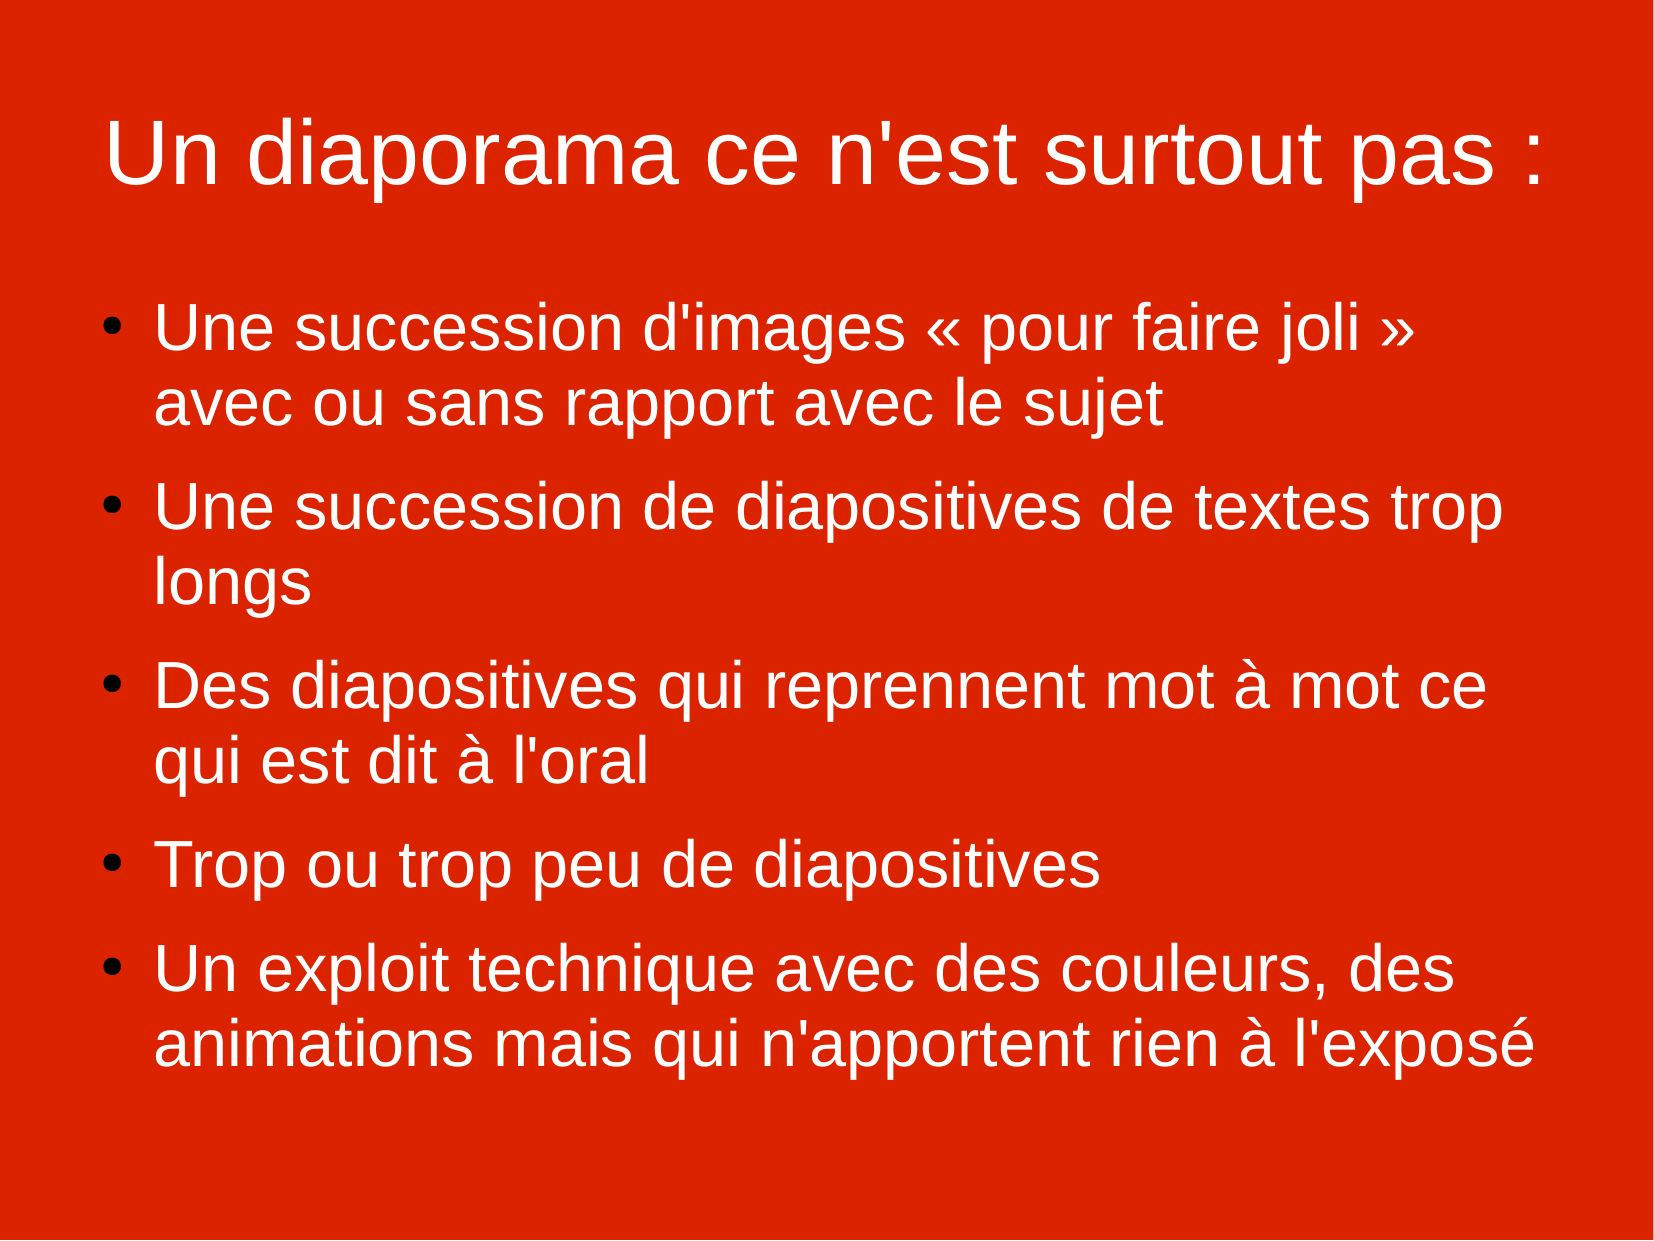

# Un diaporama ce n'est surtout pas :
Une succession d'images « pour faire joli » avec ou sans rapport avec le sujet
Une succession de diapositives de textes trop longs
Des diapositives qui reprennent mot à mot ce qui est dit à l'oral
Trop ou trop peu de diapositives
Un exploit technique avec des couleurs, des animations mais qui n'apportent rien à l'exposé